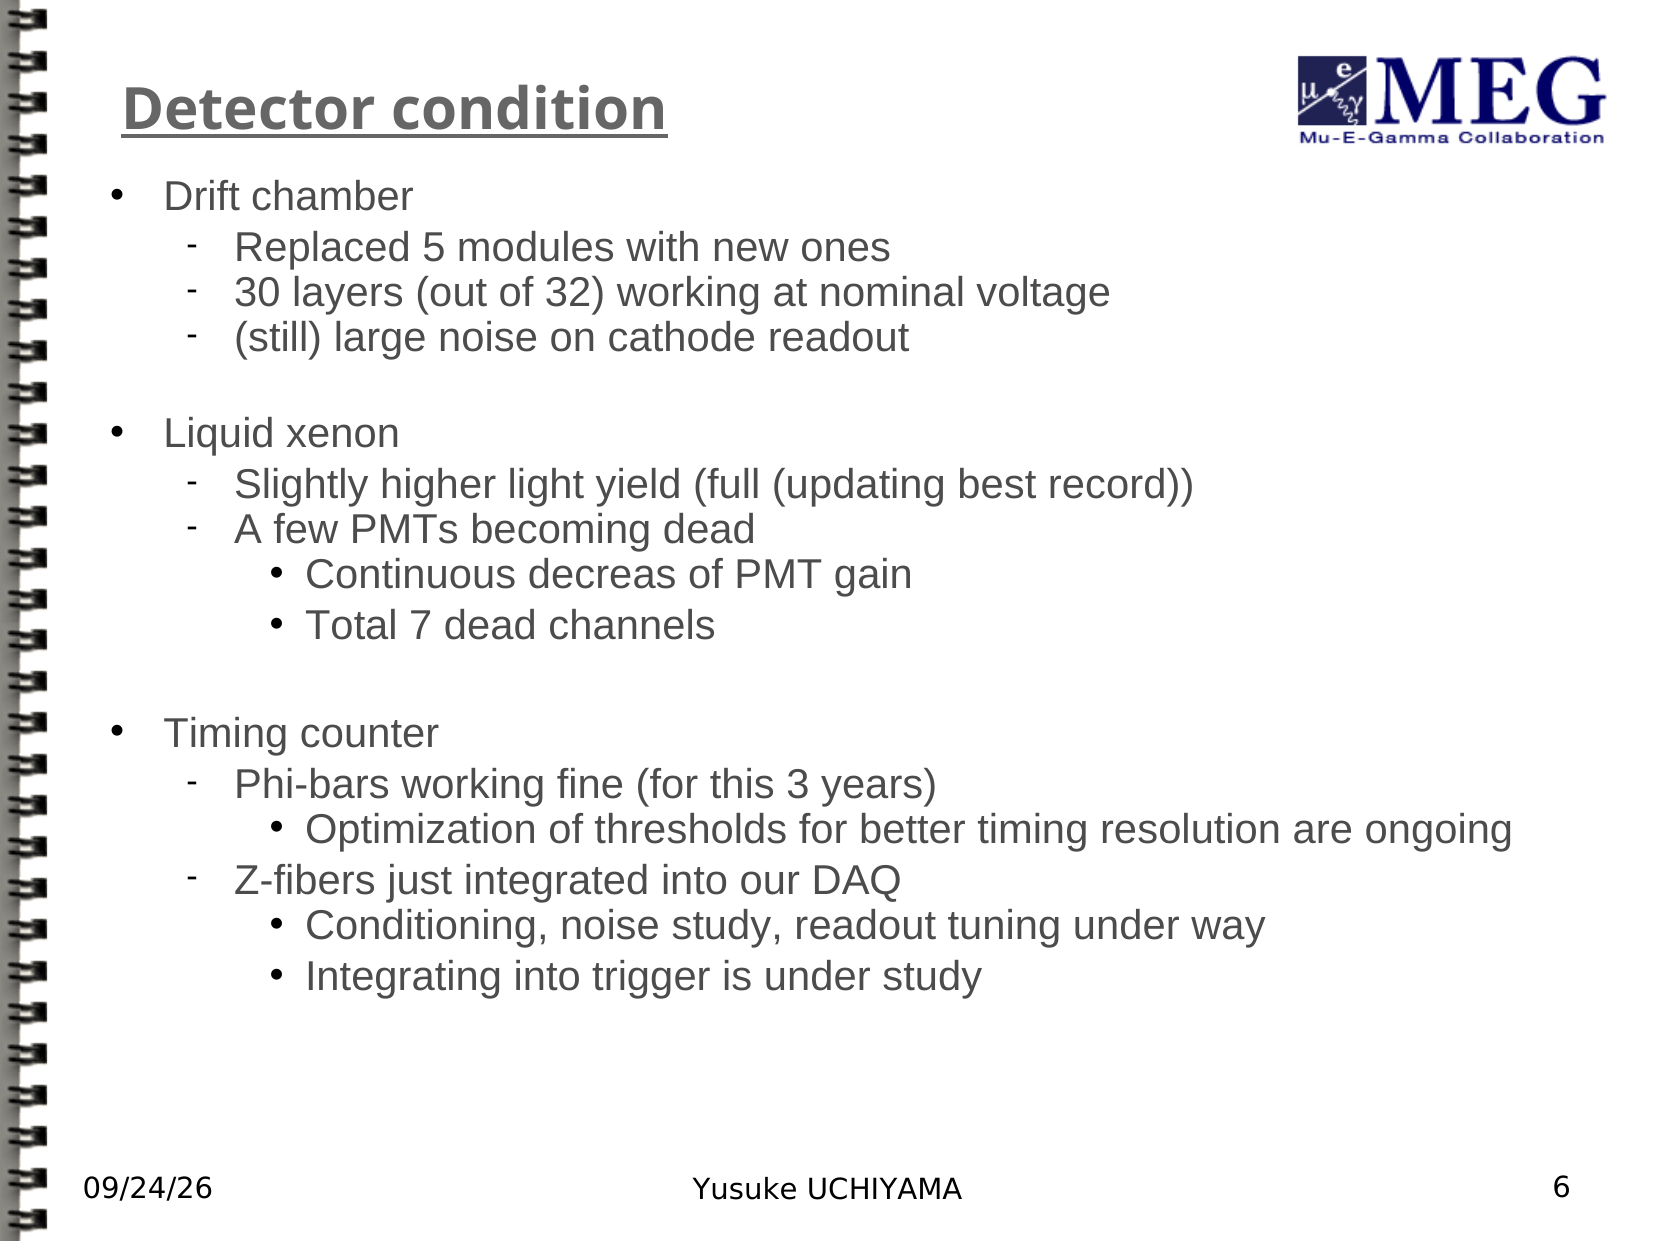

# Detector condition
Drift chamber
Replaced 5 modules with new ones
30 layers (out of 32) working at nominal voltage
(still) large noise on cathode readout
Liquid xenon
Slightly higher light yield (full (updating best record))
A few PMTs becoming dead
Continuous decreas of PMT gain
Total 7 dead channels
Timing counter
Phi-bars working fine (for this 3 years)
Optimization of thresholds for better timing resolution are ongoing
Z-fibers just integrated into our DAQ
Conditioning, noise study, readout tuning under way
Integrating into trigger is under study
6
Yusuke UCHIYAMA